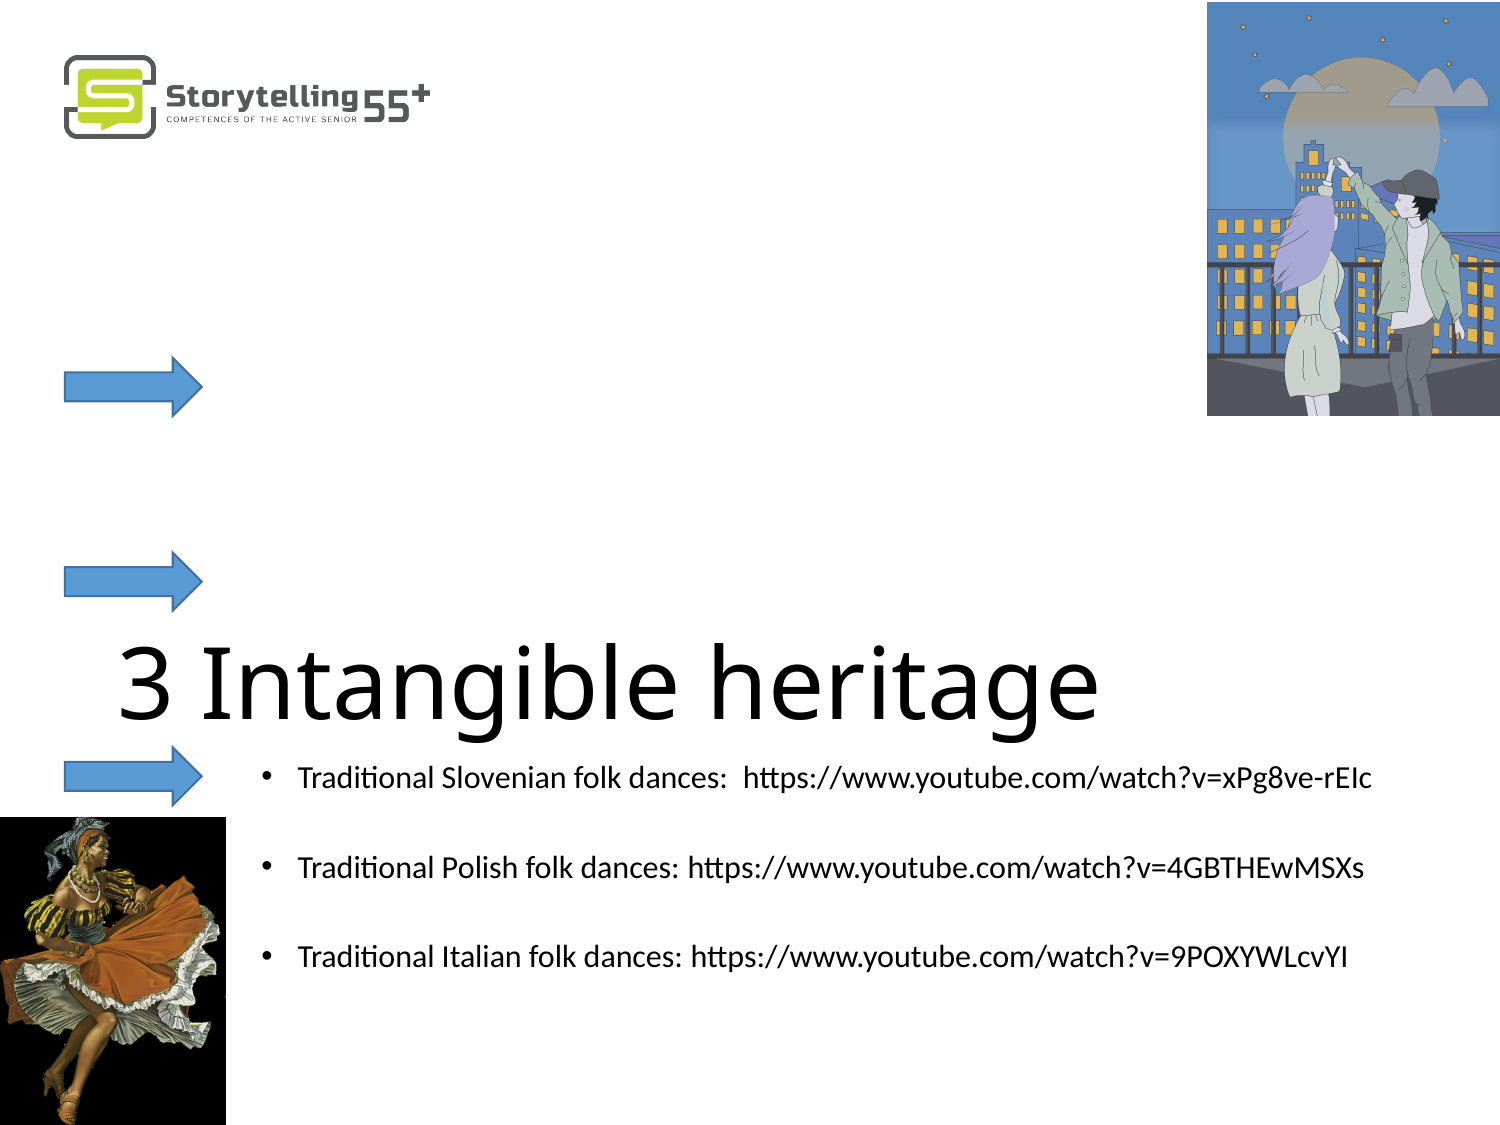

# 3 Intangible heritage
Traditional Slovenian folk dances: https://www.youtube.com/watch?v=xPg8ve-rEIc
Traditional Polish folk dances: https://www.youtube.com/watch?v=4GBTHEwMSXs
Traditional Italian folk dances: https://www.youtube.com/watch?v=9POXYWLcvYI